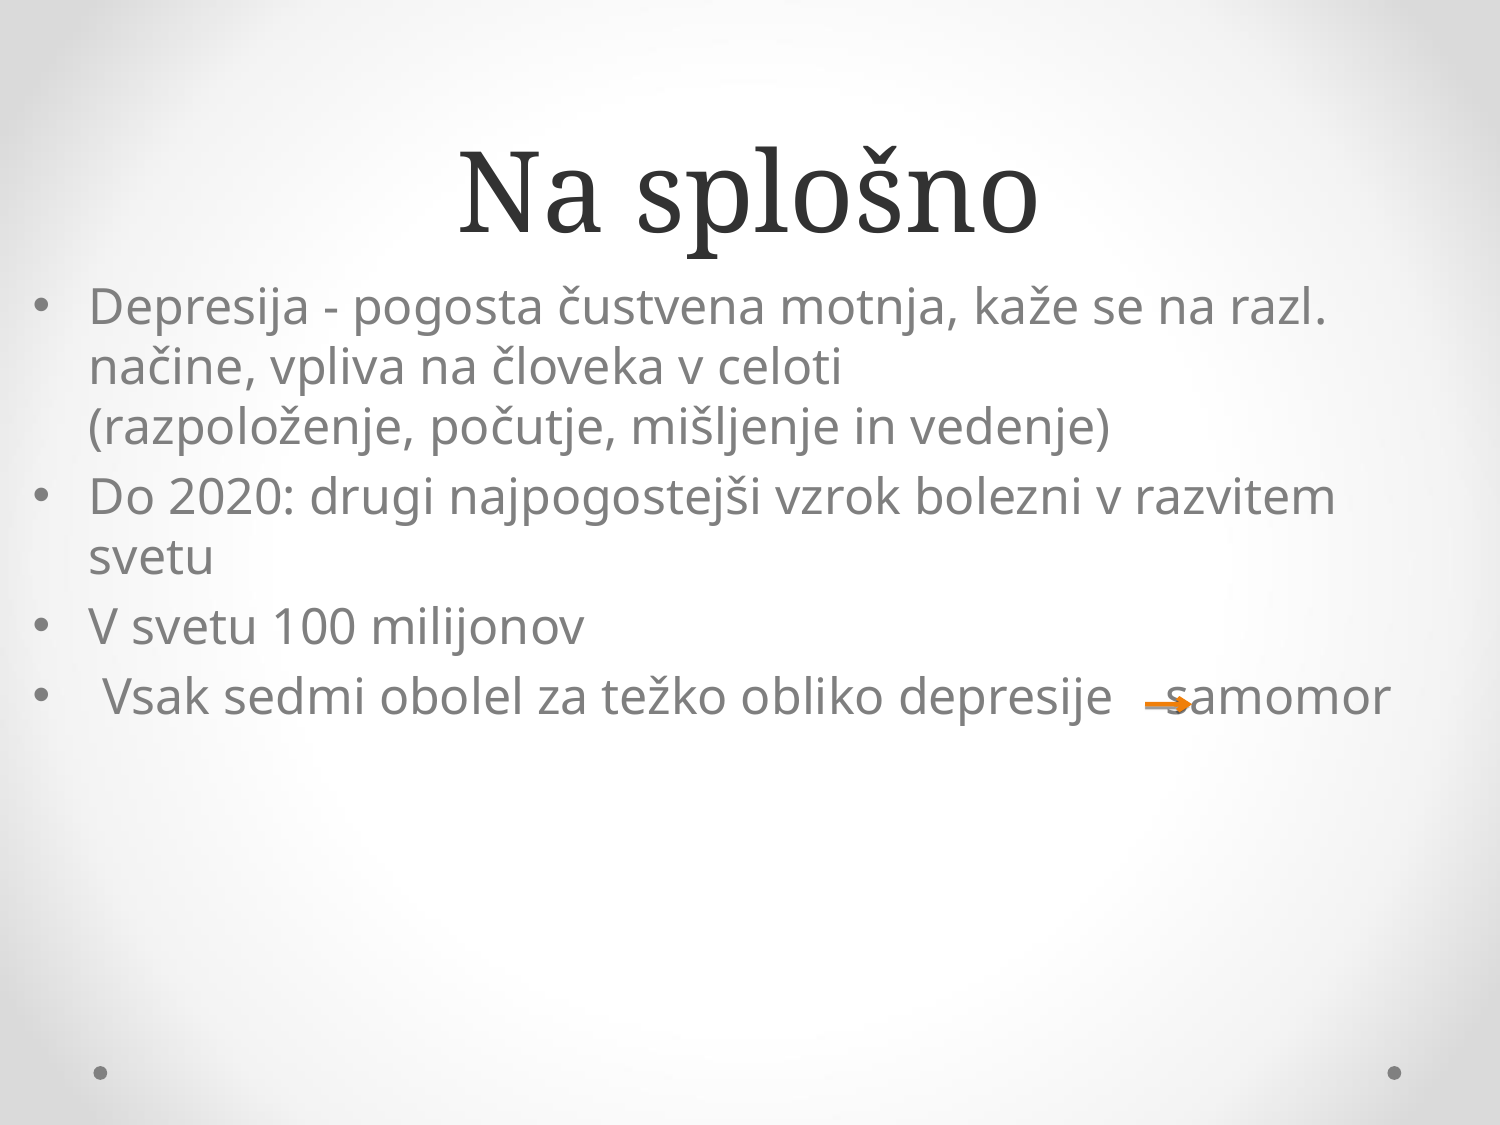

# Na splošno
Depresija - pogosta čustvena motnja, kaže se na razl. načine, vpliva na človeka v celoti
(razpoloženje, počutje, mišljenje in vedenje)
Do 2020: drugi najpogostejši vzrok bolezni v razvitem svetu
V svetu 100 milijonov
 Vsak sedmi obolel za težko obliko depresije samomor